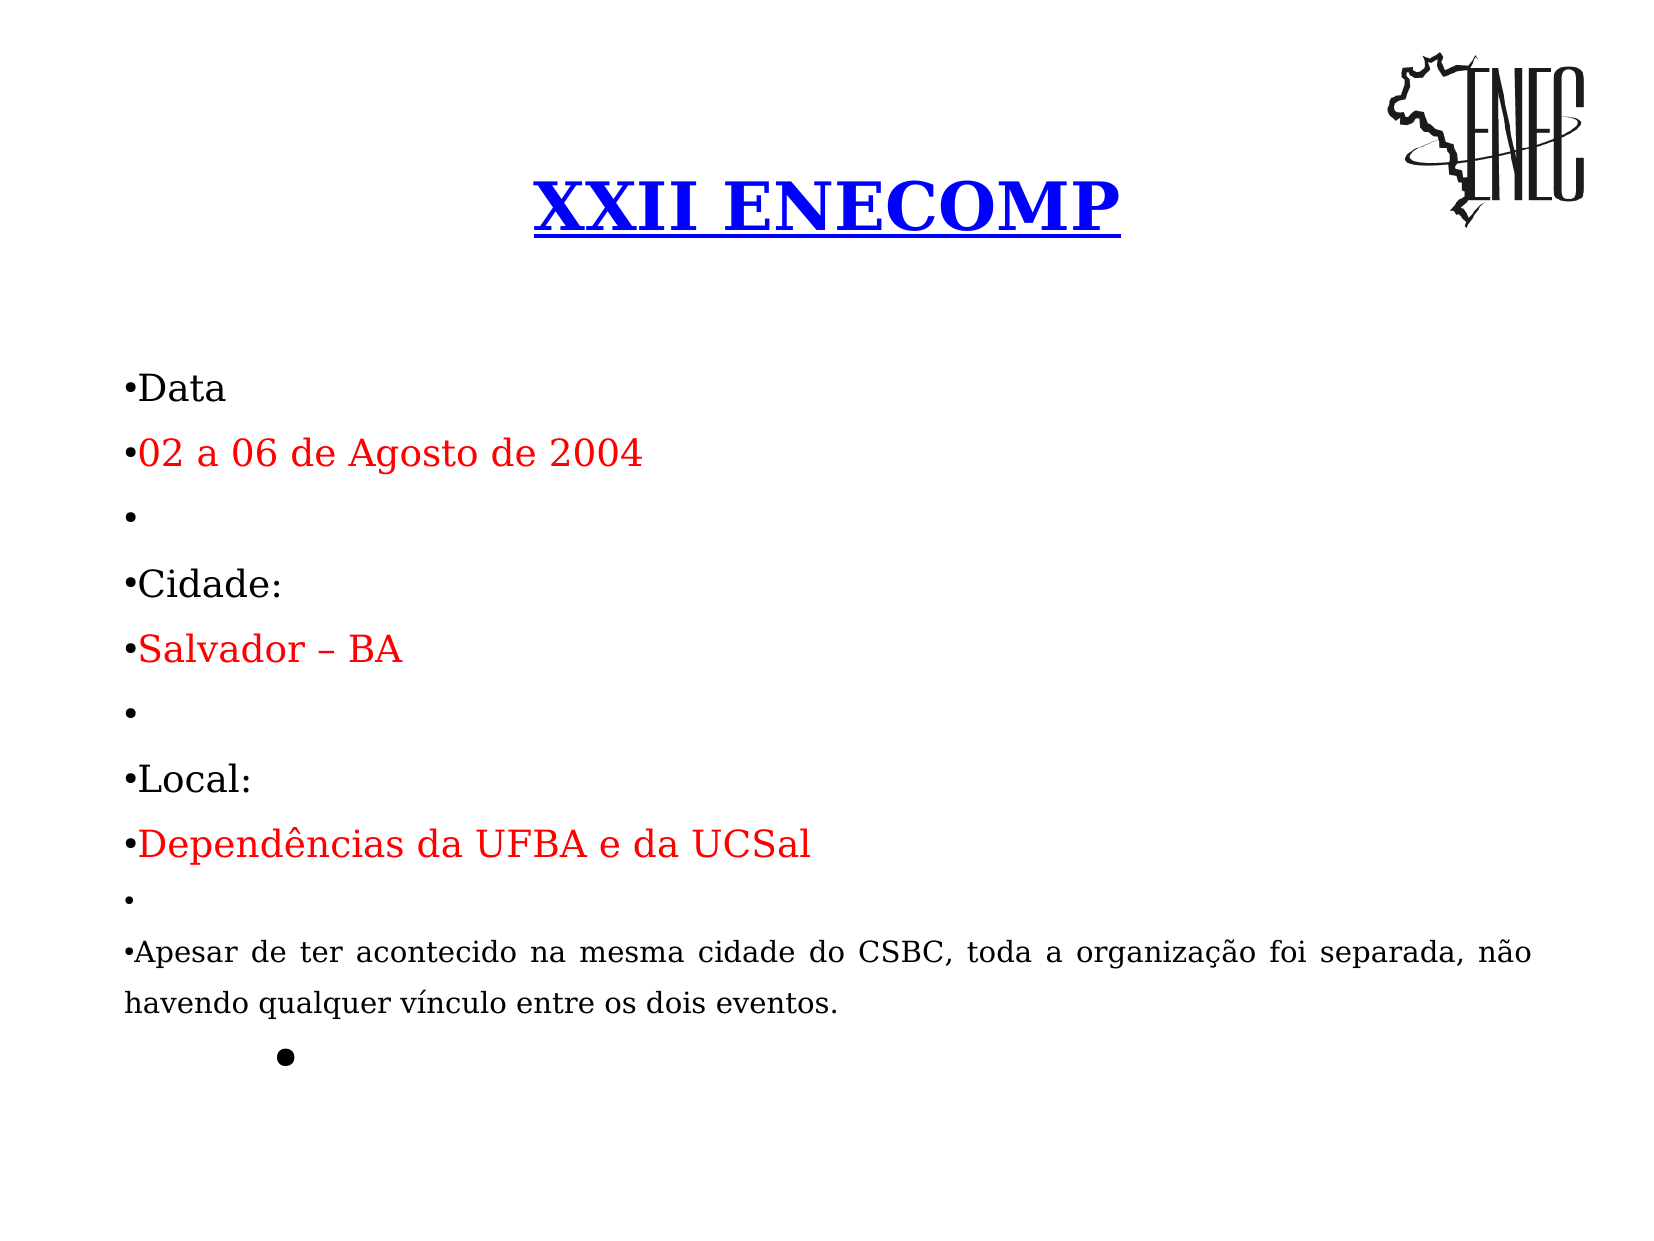

# XXII ENECOMP
Data
02 a 06 de Agosto de 2004
Cidade:
Salvador – BA
Local:
Dependências da UFBA e da UCSal
Apesar de ter acontecido na mesma cidade do CSBC, toda a organização foi separada, não havendo qualquer vínculo entre os dois eventos.